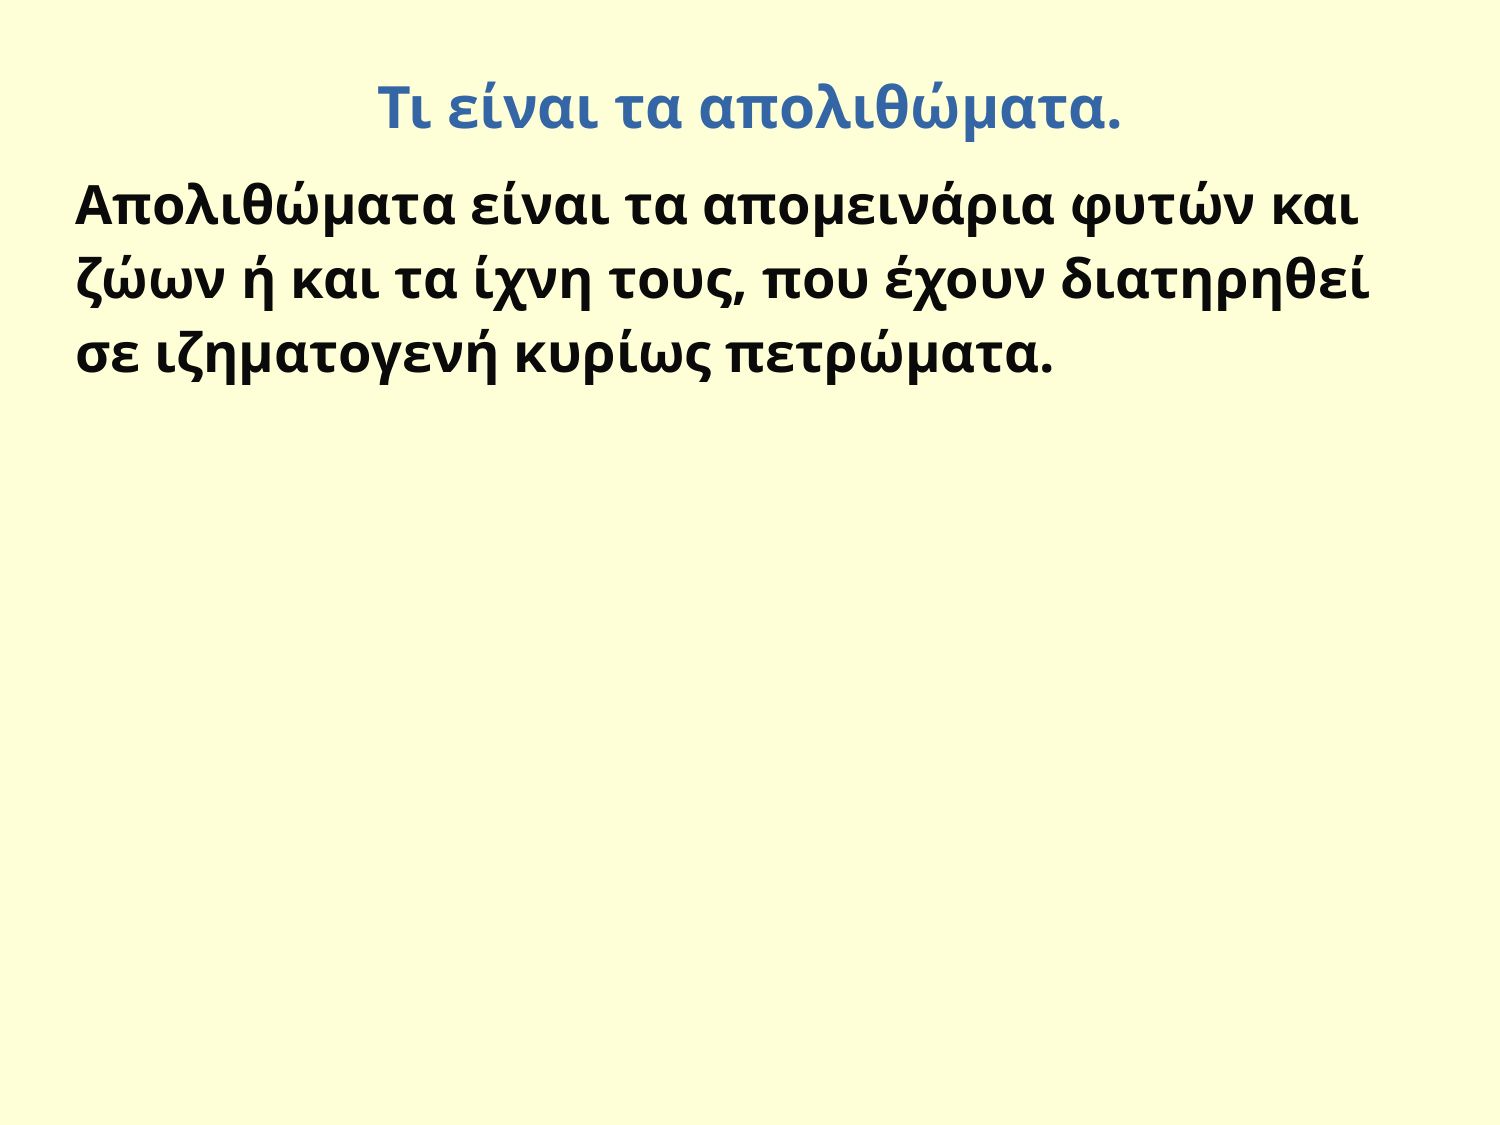

# Τι είναι τα απολιθώματα.
Απολιθώματα είναι τα απομεινάρια φυτών και ζώων ή και τα ίχνη τους, που έχουν διατηρηθεί σε ιζηματογενή κυρίως πετρώματα.